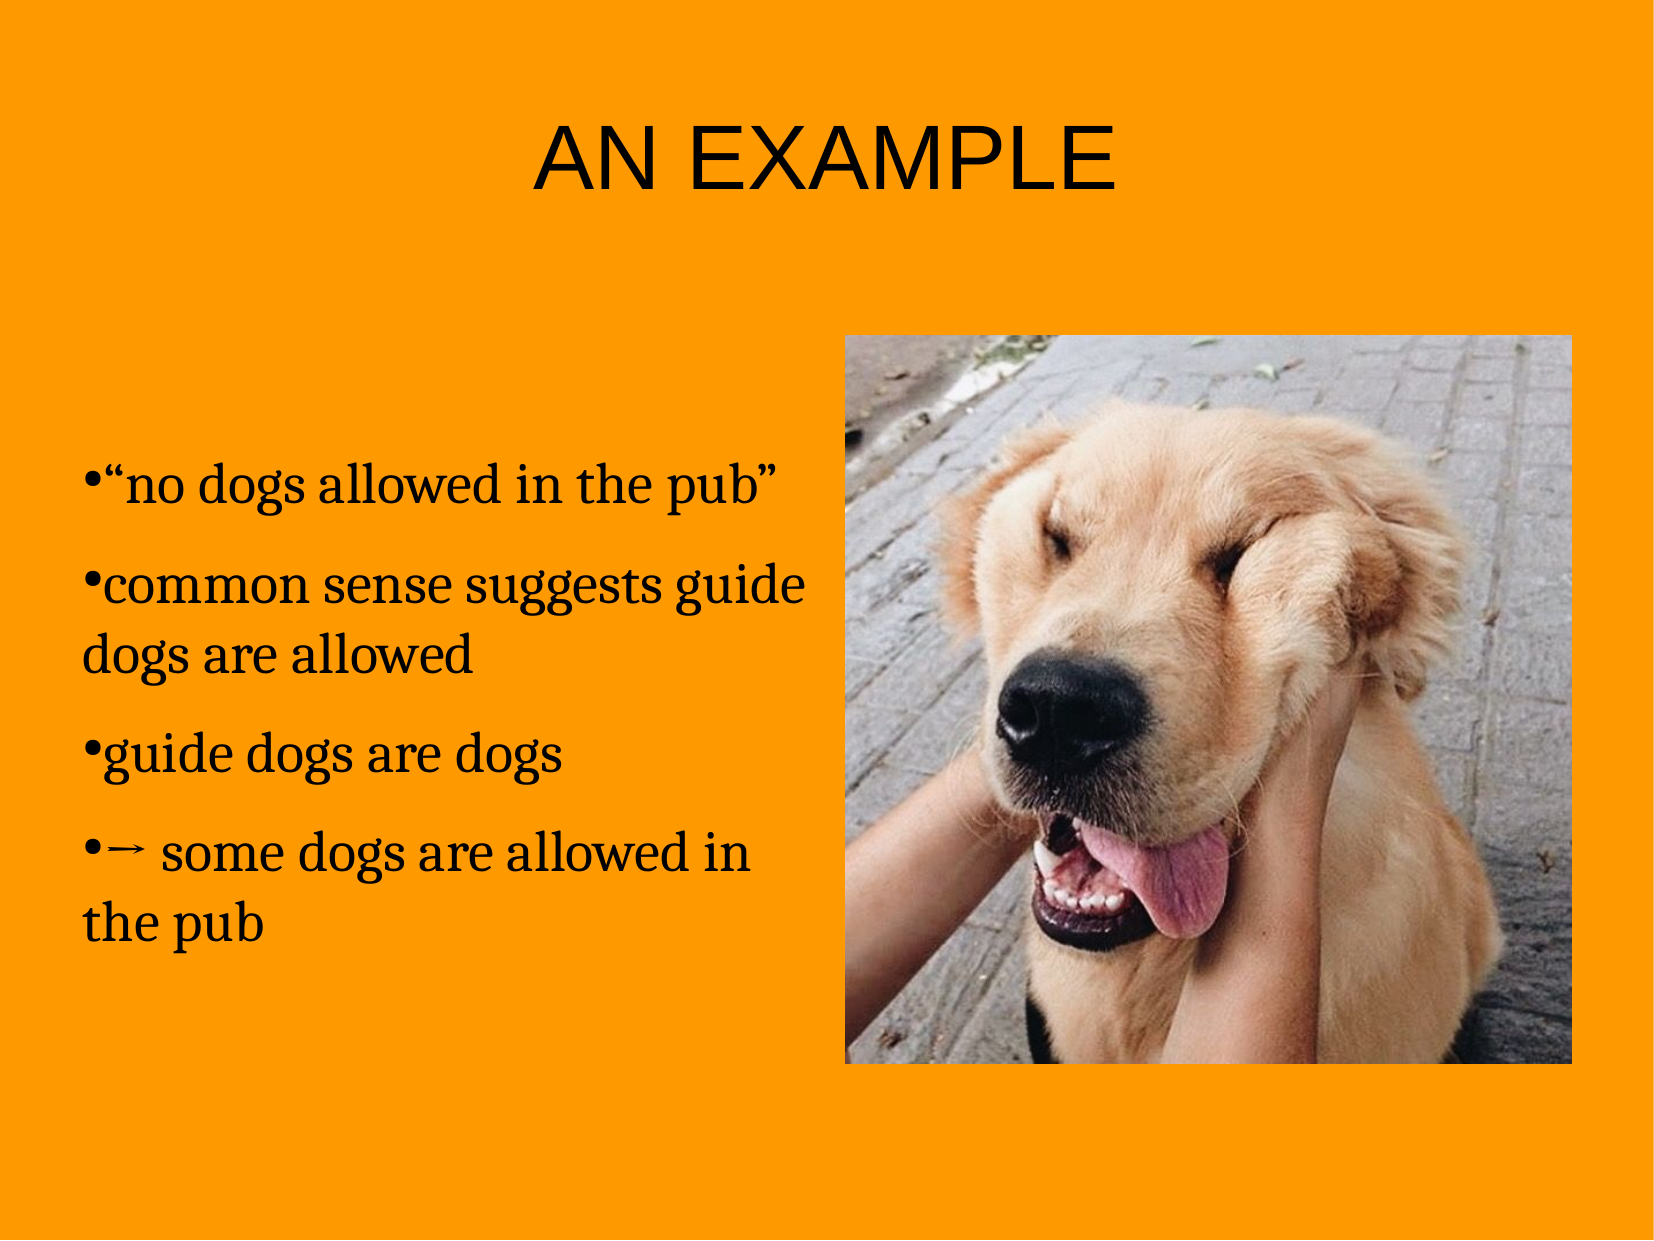

# AN EXAMPLE
“no dogs allowed in the pub”
common sense suggests guide dogs are allowed
guide dogs are dogs
→ some dogs are allowed in the pub